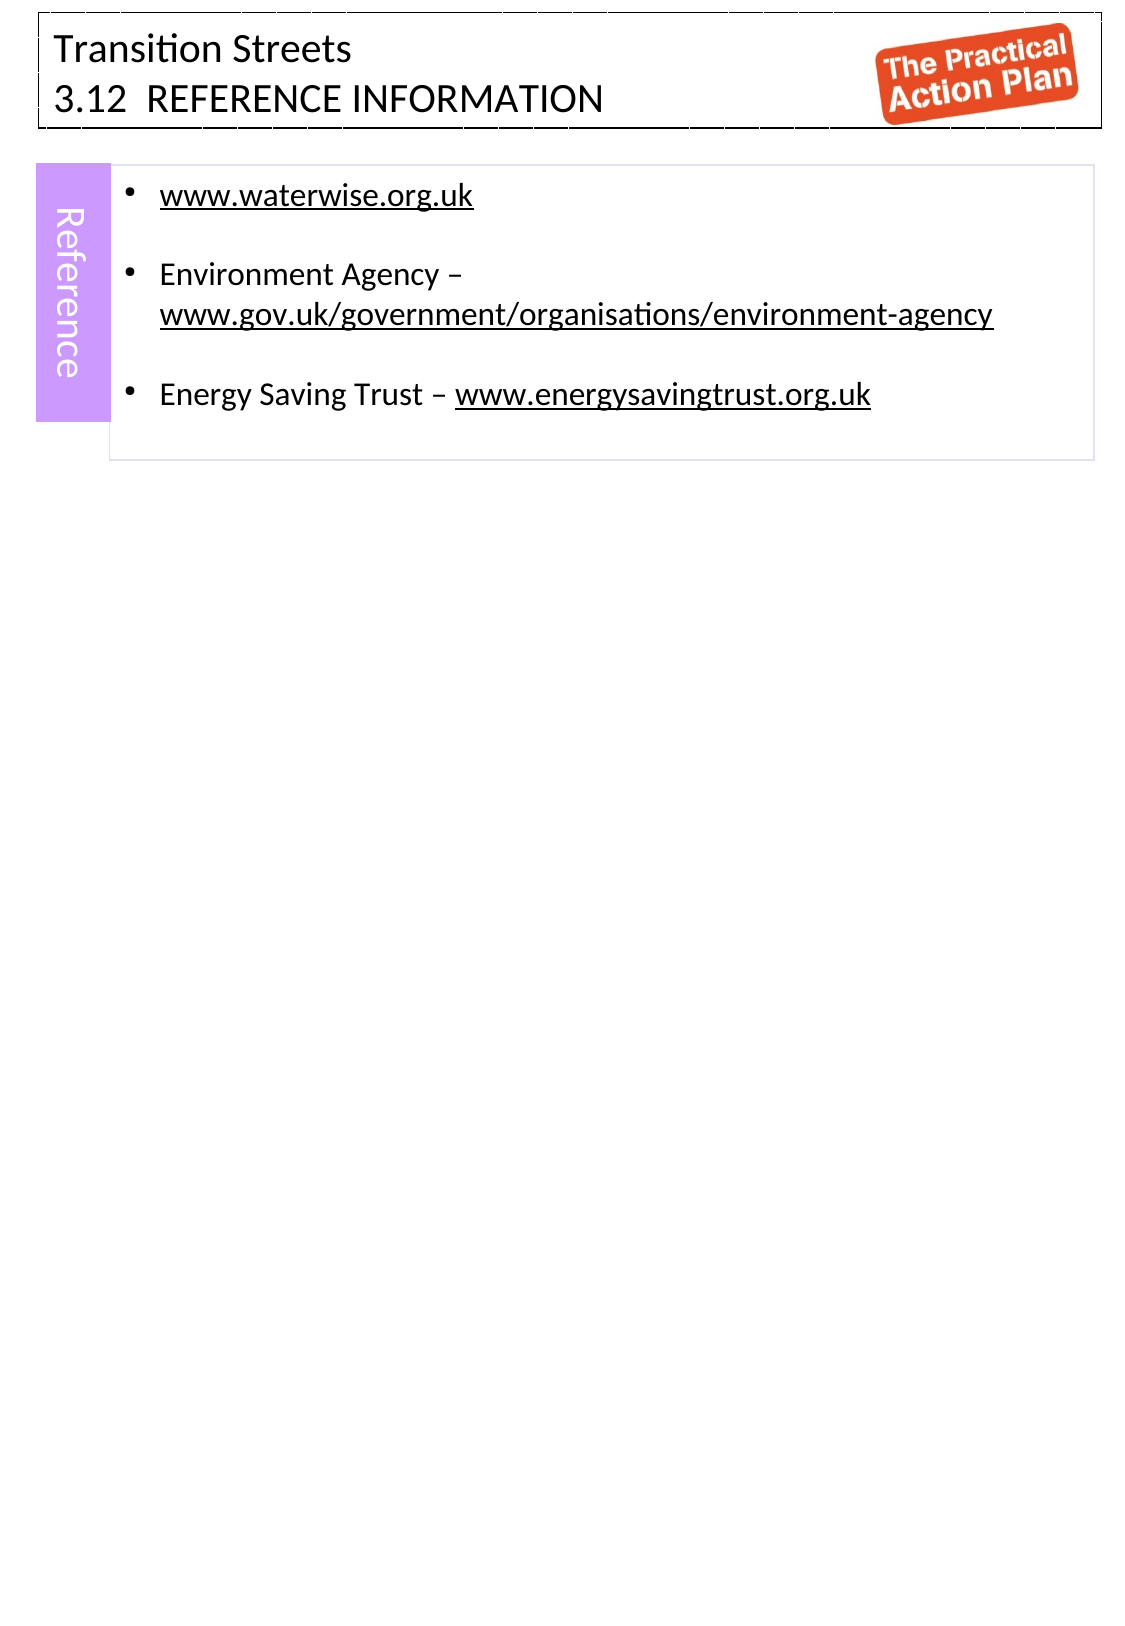

Transition Streets
3.12 REFERENCE INFORMATION
Reference
www.waterwise.org.uk
Environment Agency – www.gov.uk/government/organisations/environment-agency
Energy Saving Trust – www.energysavingtrust.org.uk